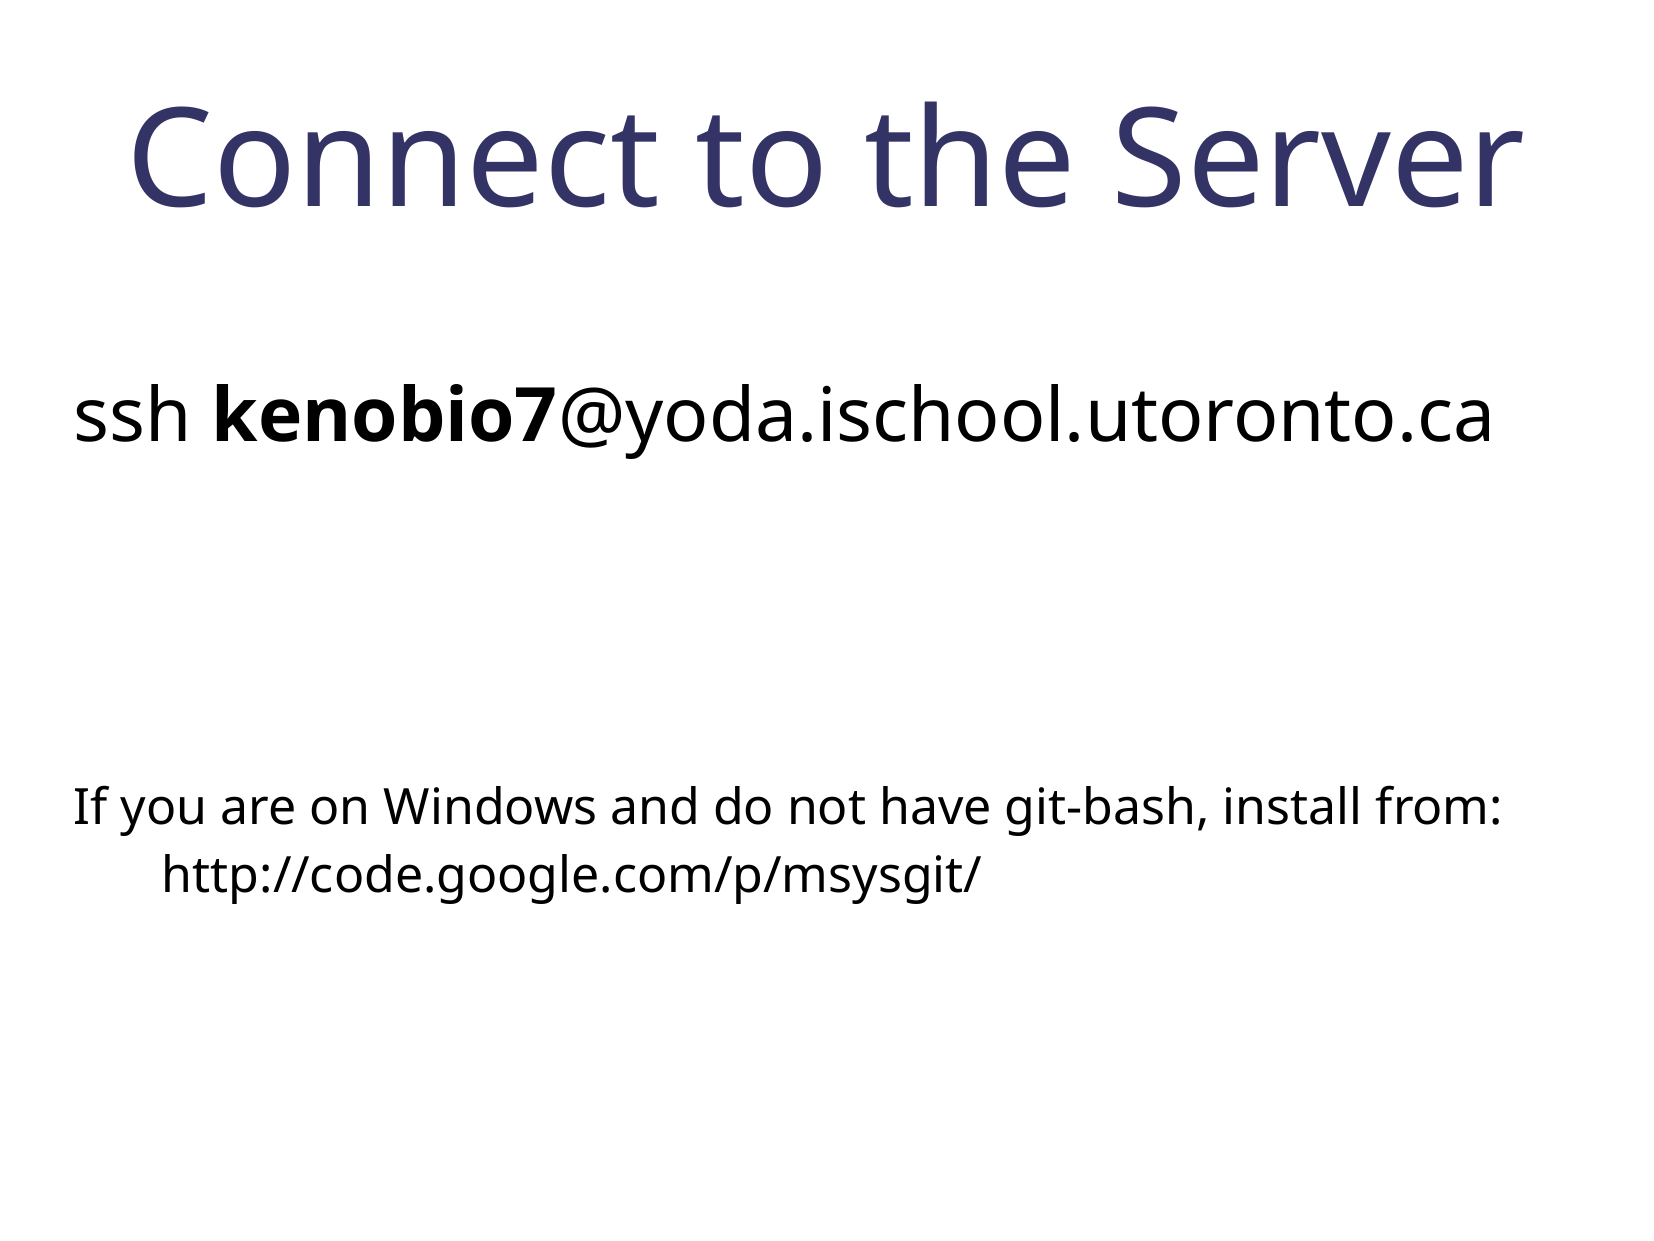

# Connect to the Server
ssh kenobio7@yoda.ischool.utoronto.ca
If you are on Windows and do not have git-bash, install from:
	 http://code.google.com/p/msysgit/